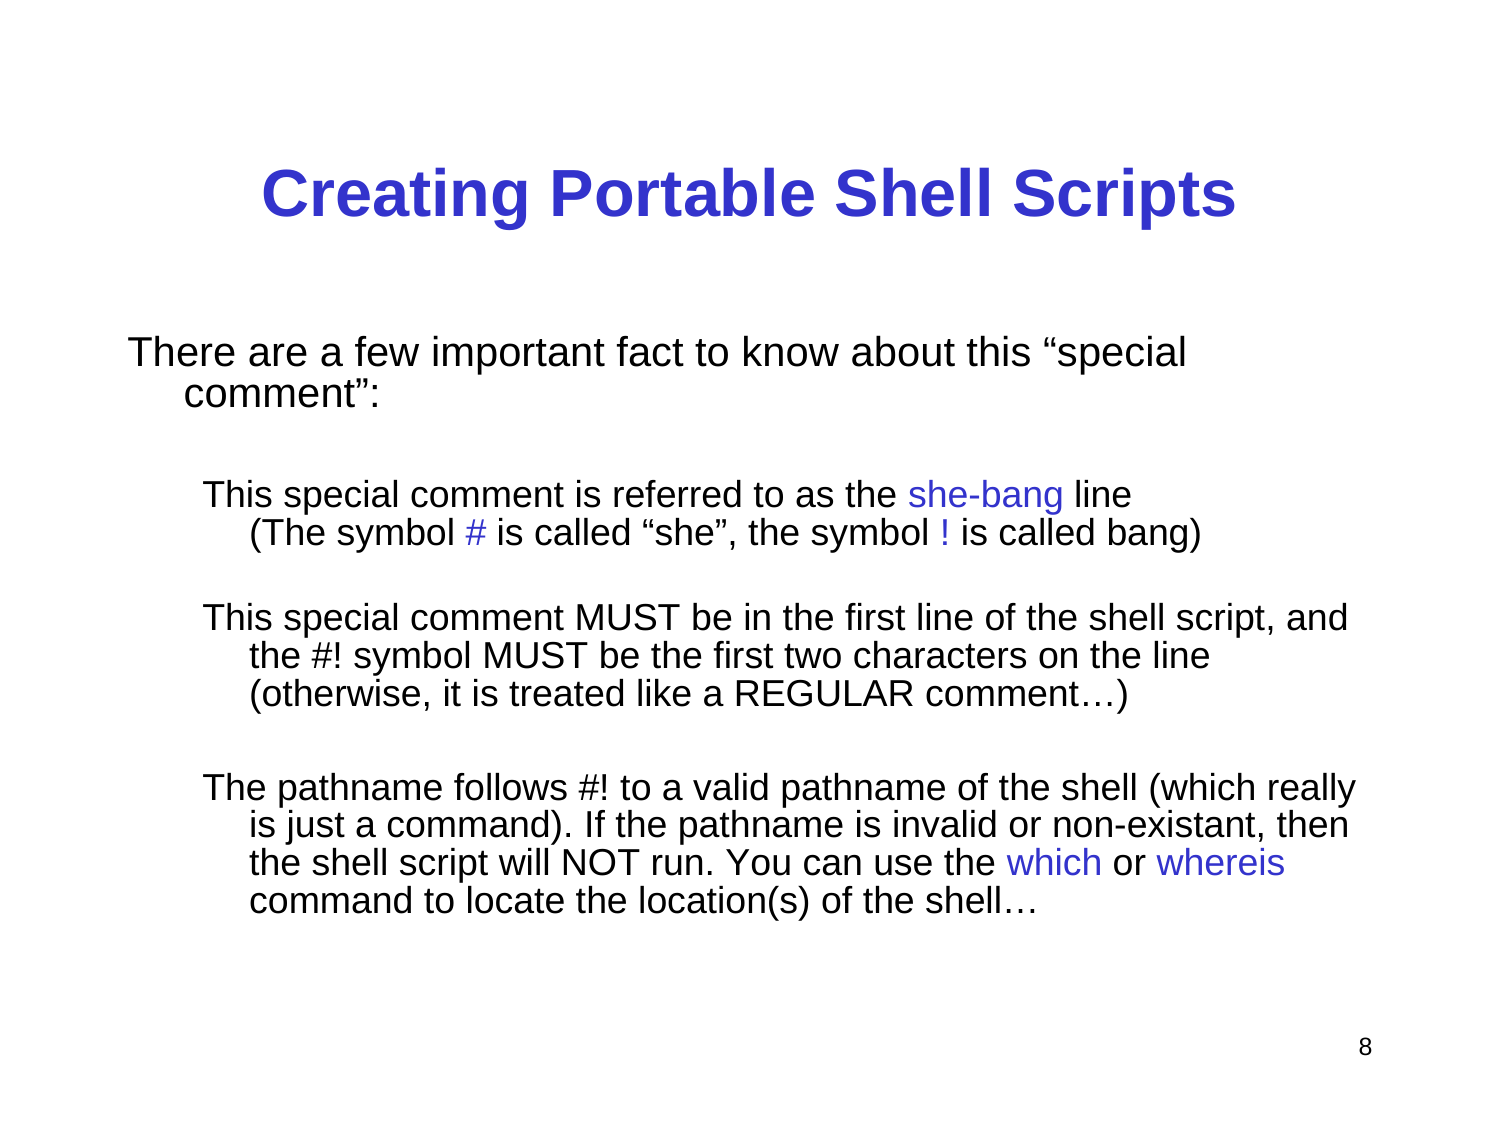

# Creating Portable Shell Scripts
There are a few important fact to know about this “special comment”:
This special comment is referred to as the she-bang line
(The symbol # is called “she”, the symbol ! is called bang)
This special comment MUST be in the first line of the shell script, and the #! symbol MUST be the first two characters on the line (otherwise, it is treated like a REGULAR comment…)
The pathname follows #! to a valid pathname of the shell (which really is just a command). If the pathname is invalid or non-existant, then the shell script will NOT run. You can use the which or whereis command to locate the location(s) of the shell…
8